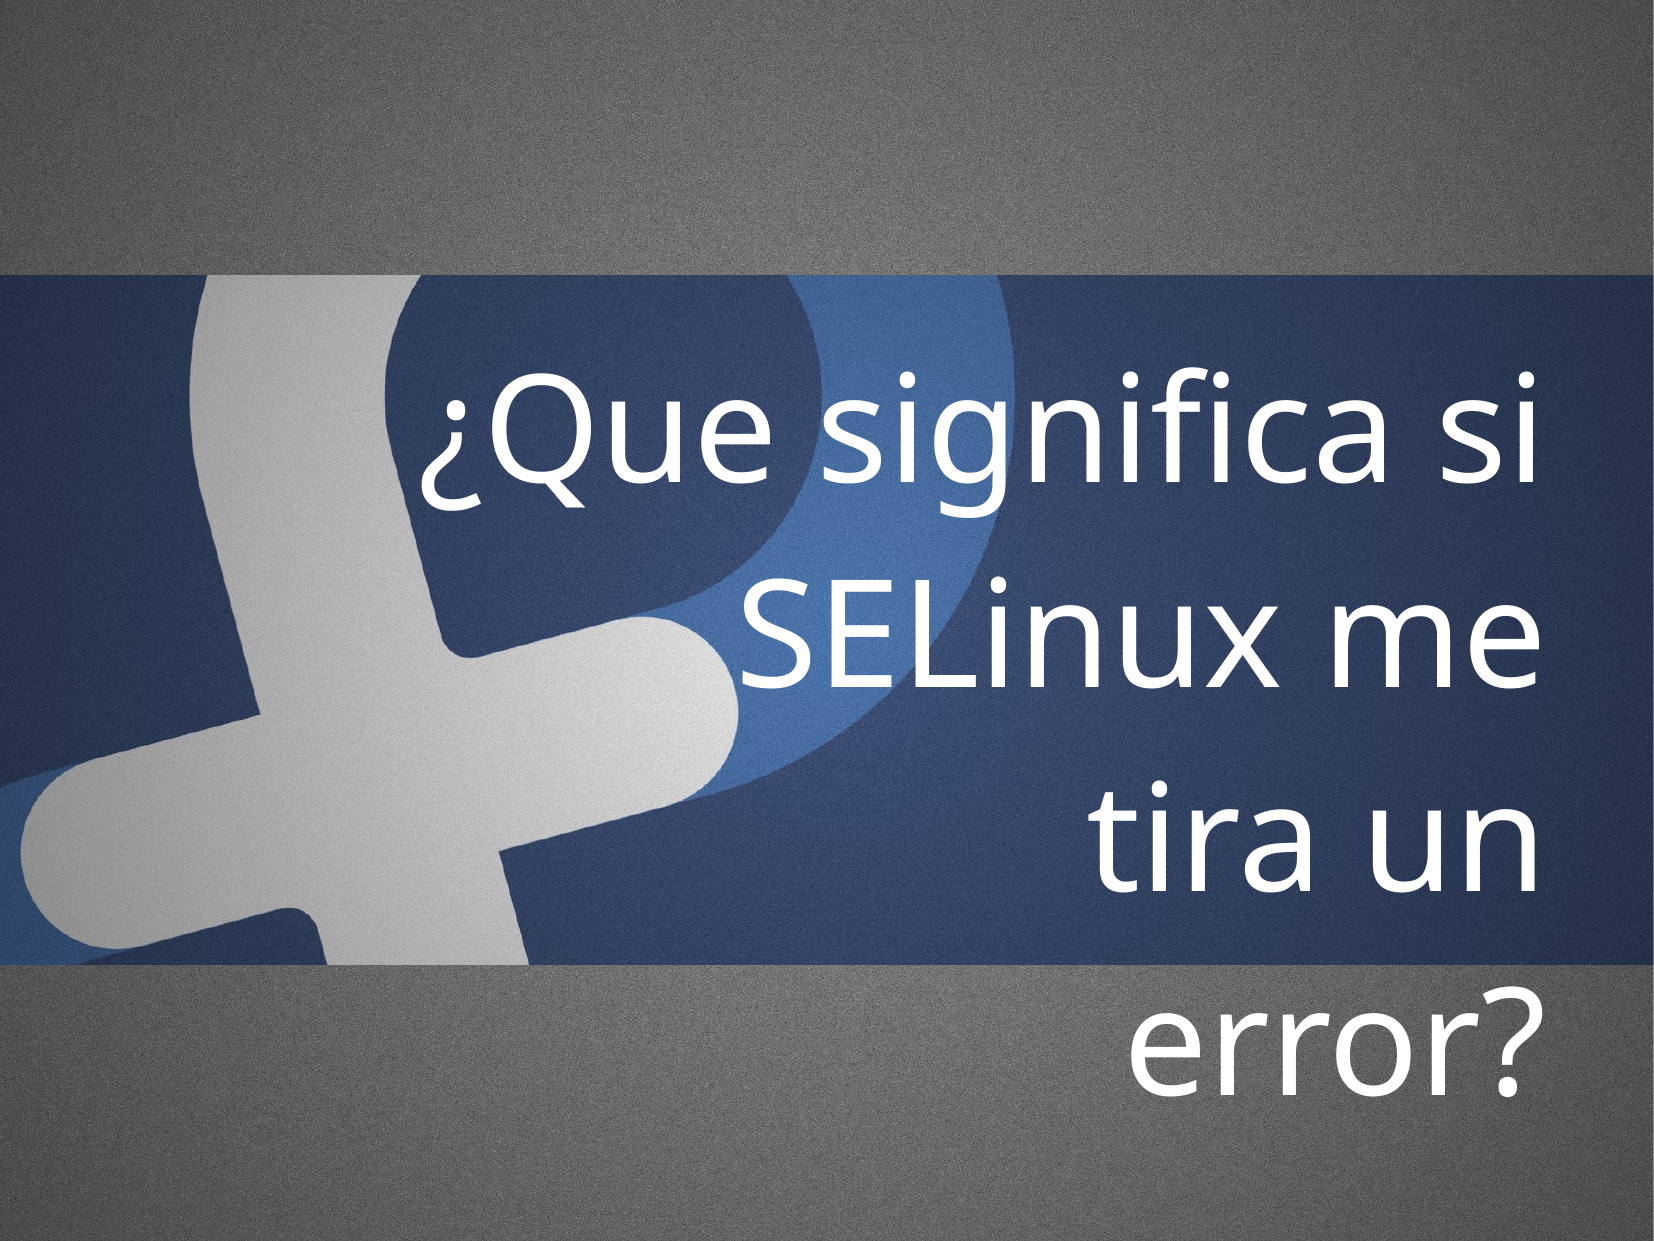

¿Que significa si
SELinux me
tira un
error?